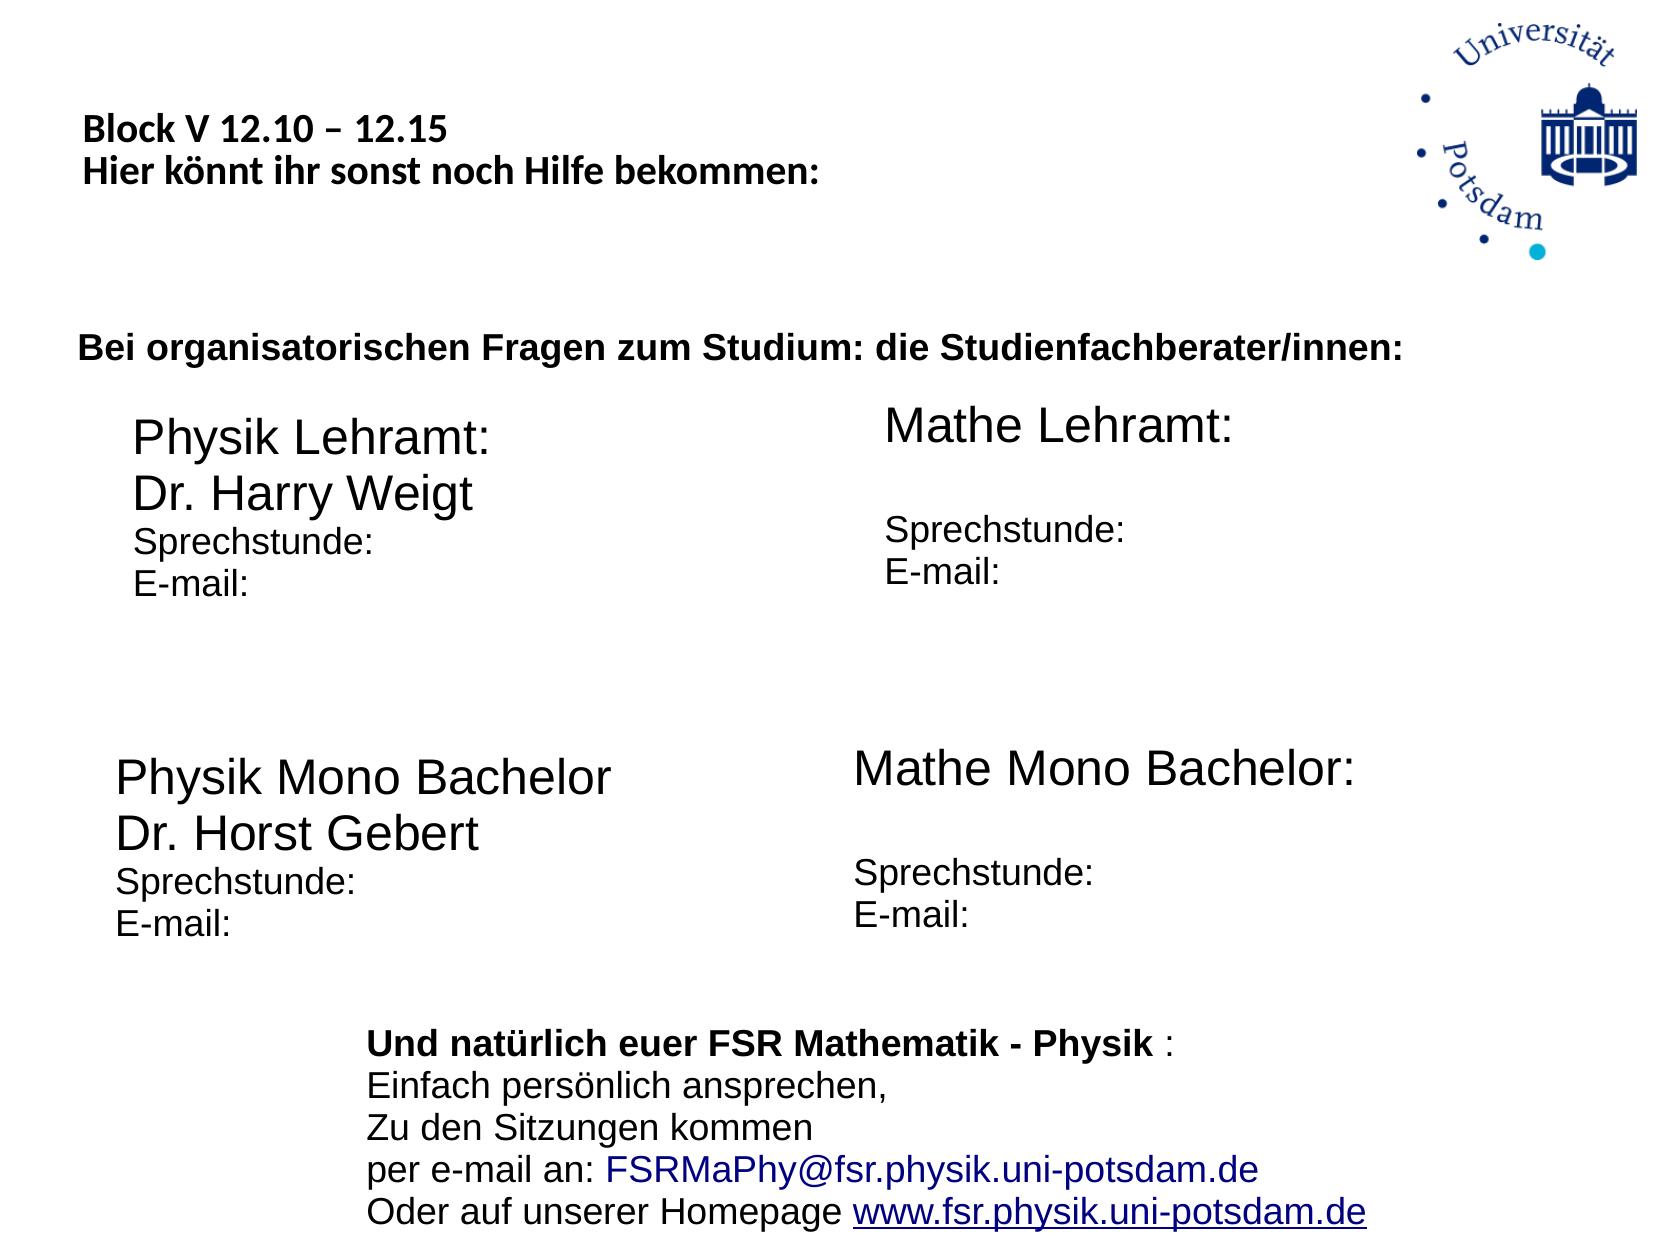

# Block V 12.10 – 12.15 Hier könnt ihr sonst noch Hilfe bekommen:
Bei organisatorischen Fragen zum Studium: die Studienfachberater/innen:
Mathe Lehramt:
Sprechstunde:
E-mail:
Physik Lehramt:
Dr. Harry Weigt
Sprechstunde:
E-mail:
Mathe Mono Bachelor:
Sprechstunde:
E-mail:
Physik Mono Bachelor
Dr. Horst Gebert
Sprechstunde:
E-mail:
Und natürlich euer FSR Mathematik - Physik :
Einfach persönlich ansprechen,
Zu den Sitzungen kommen
per e-mail an: FSRMaPhy@fsr.physik.uni-potsdam.de
Oder auf unserer Homepage www.fsr.physik.uni-potsdam.de